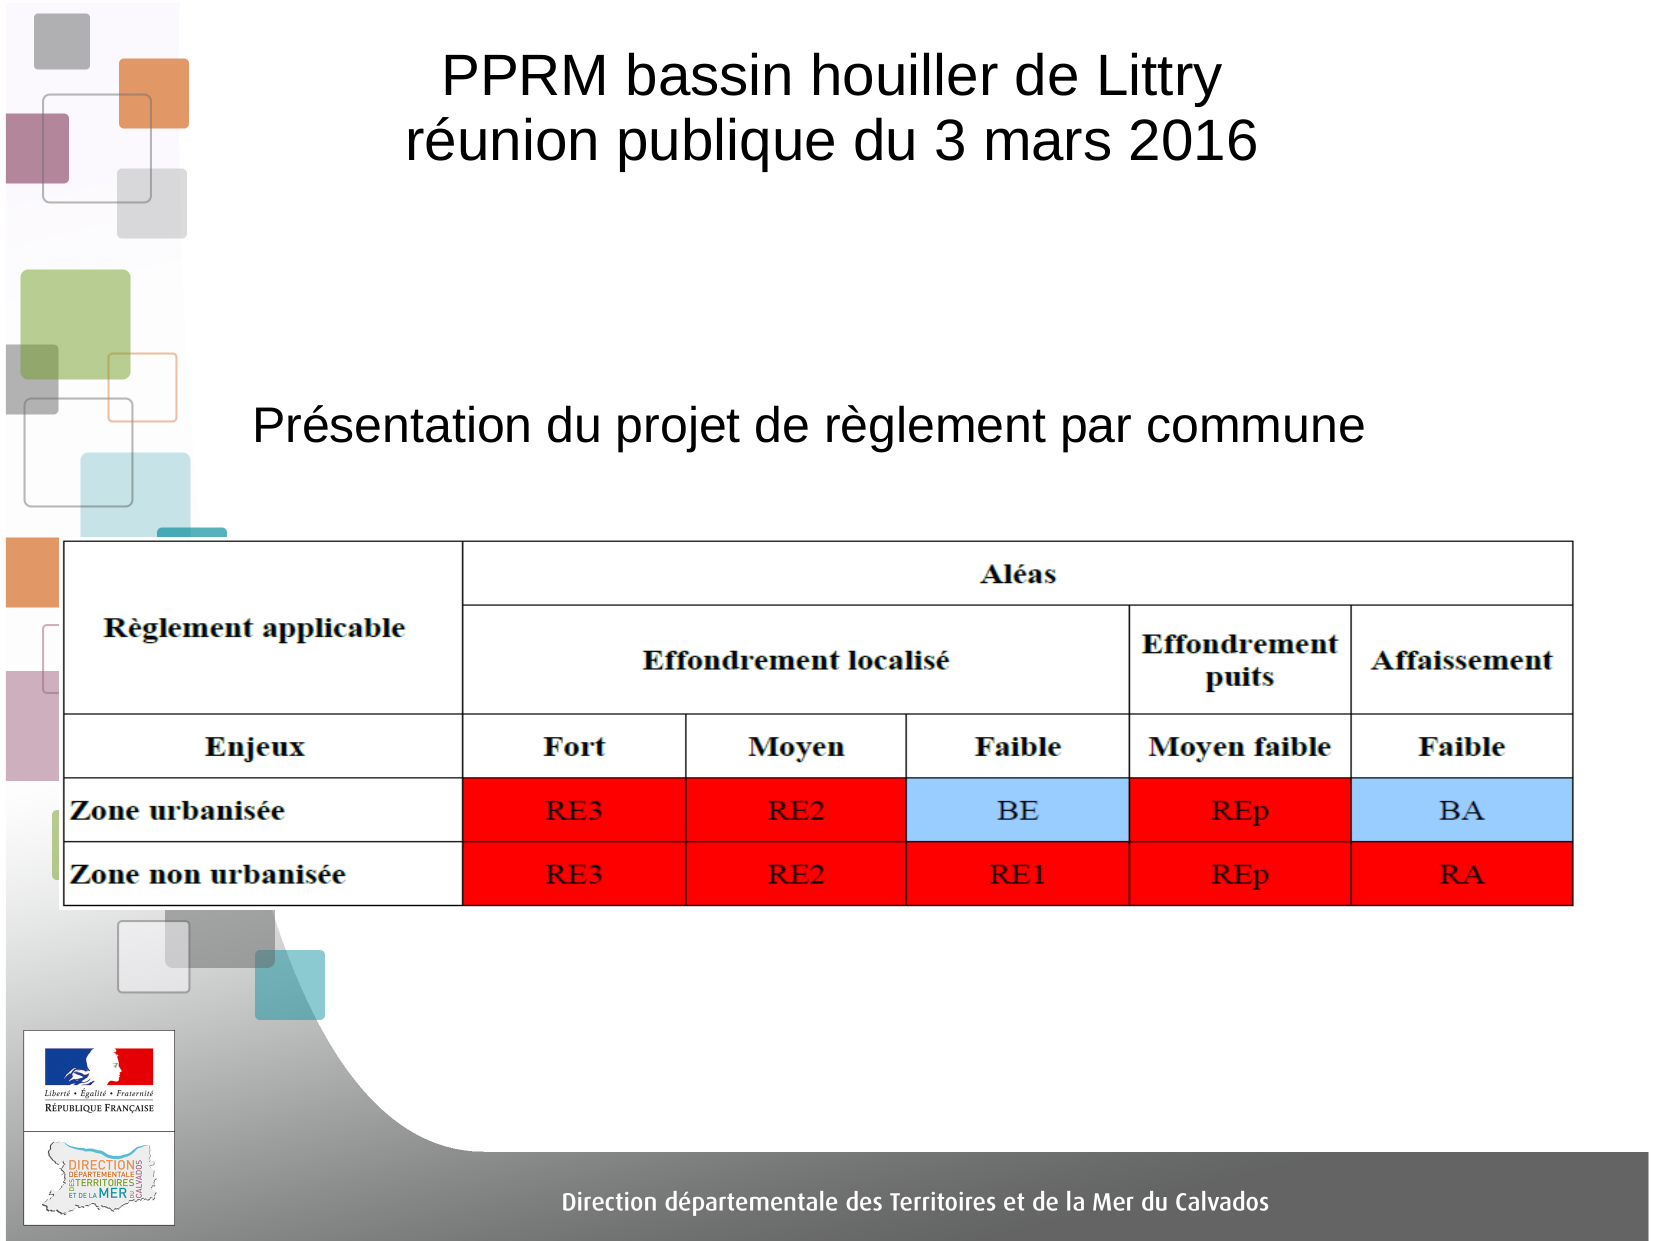

# PPRM bassin houiller de Littry réunion publique du 3 mars 2016
Présentation du projet de règlement par commune